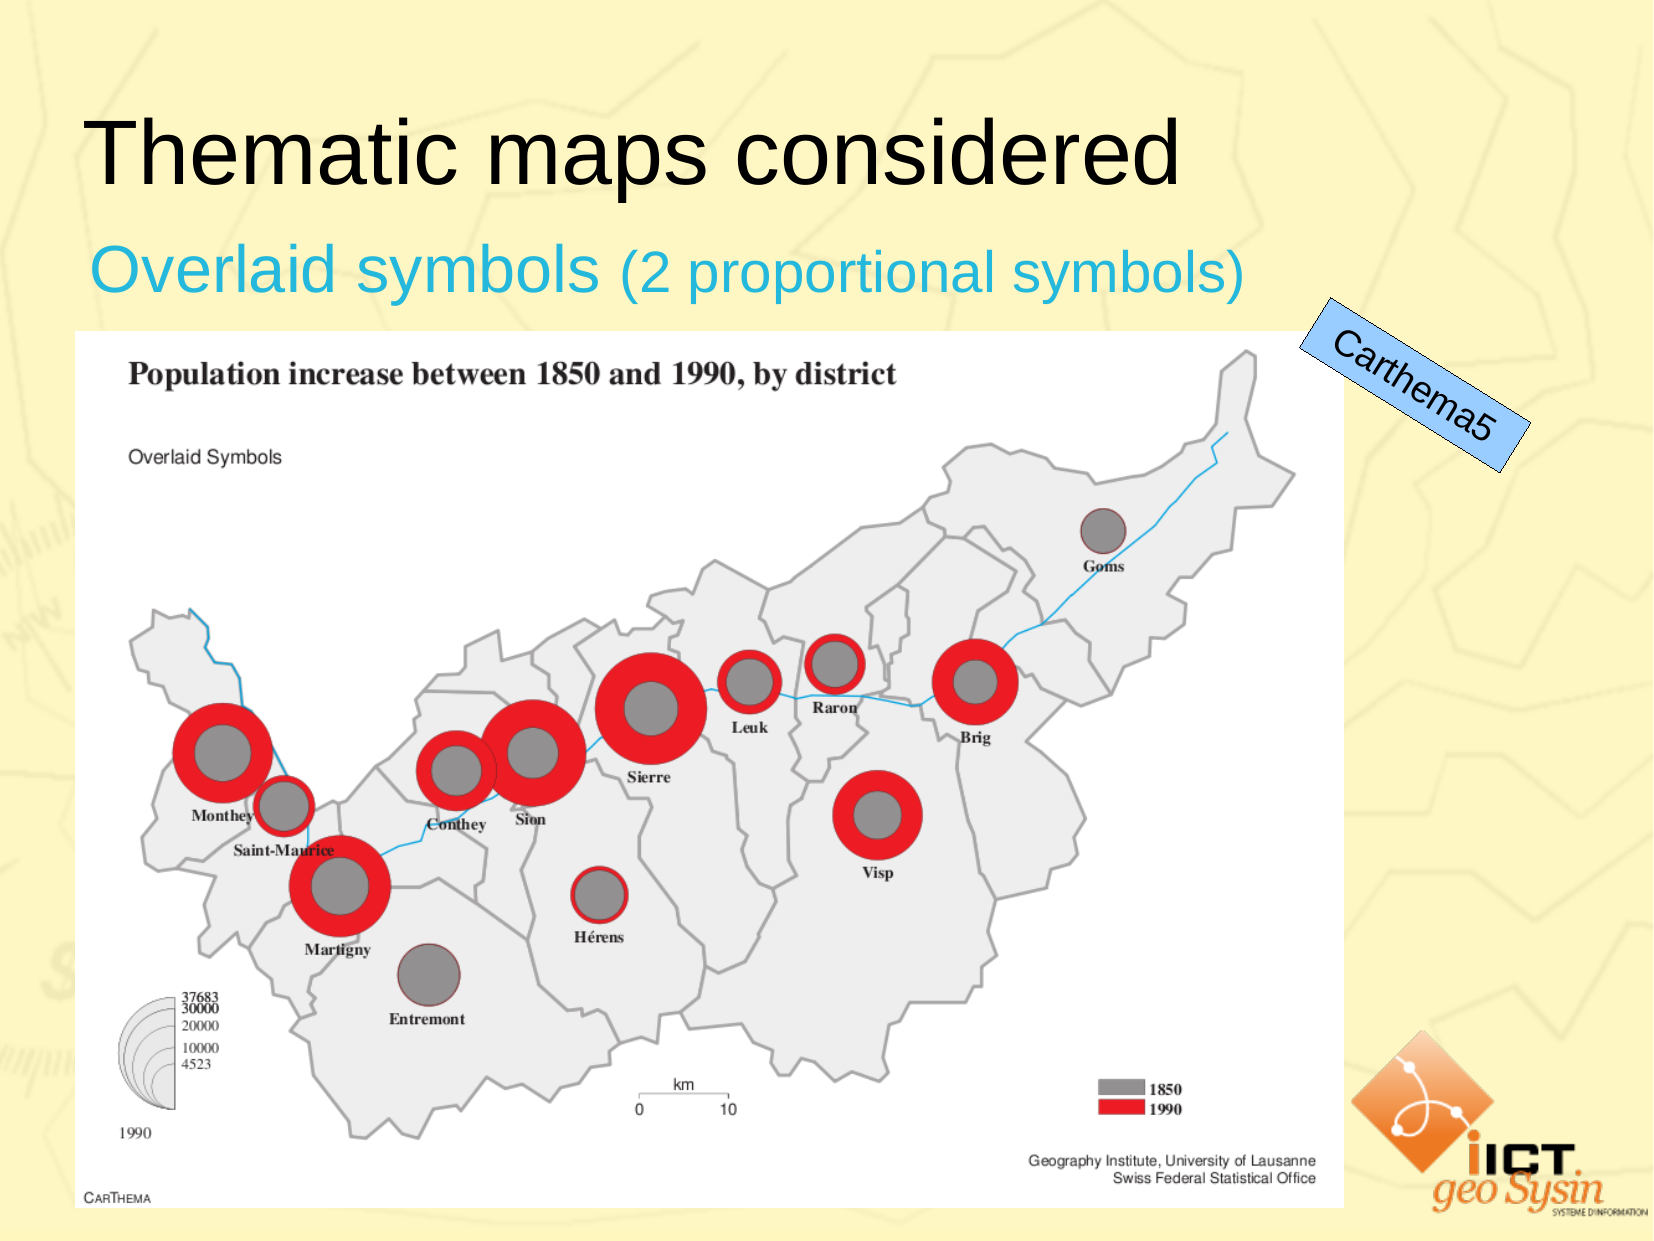

# Thematic maps considered
Overlaid symbols (2 proportional symbols)
Carthema5